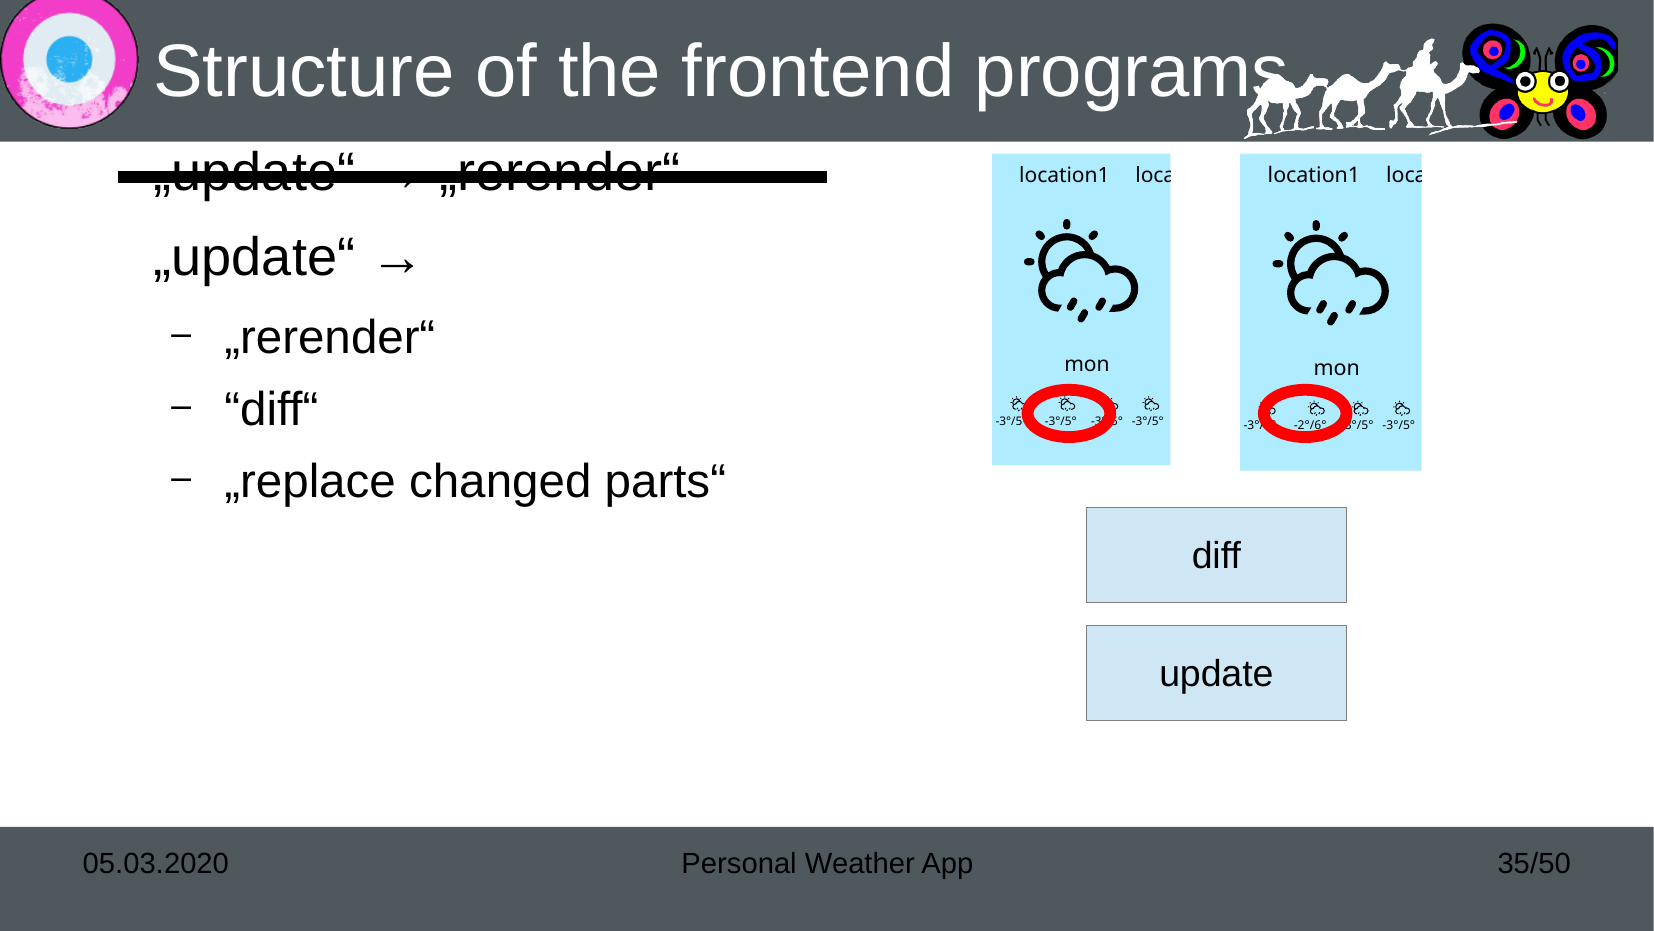

# Structure of the frontend programs
„update“ → „rerender“
„update“ →
„rerender“
“diff“
„replace changed parts“
diff
update
08. März 2019
35